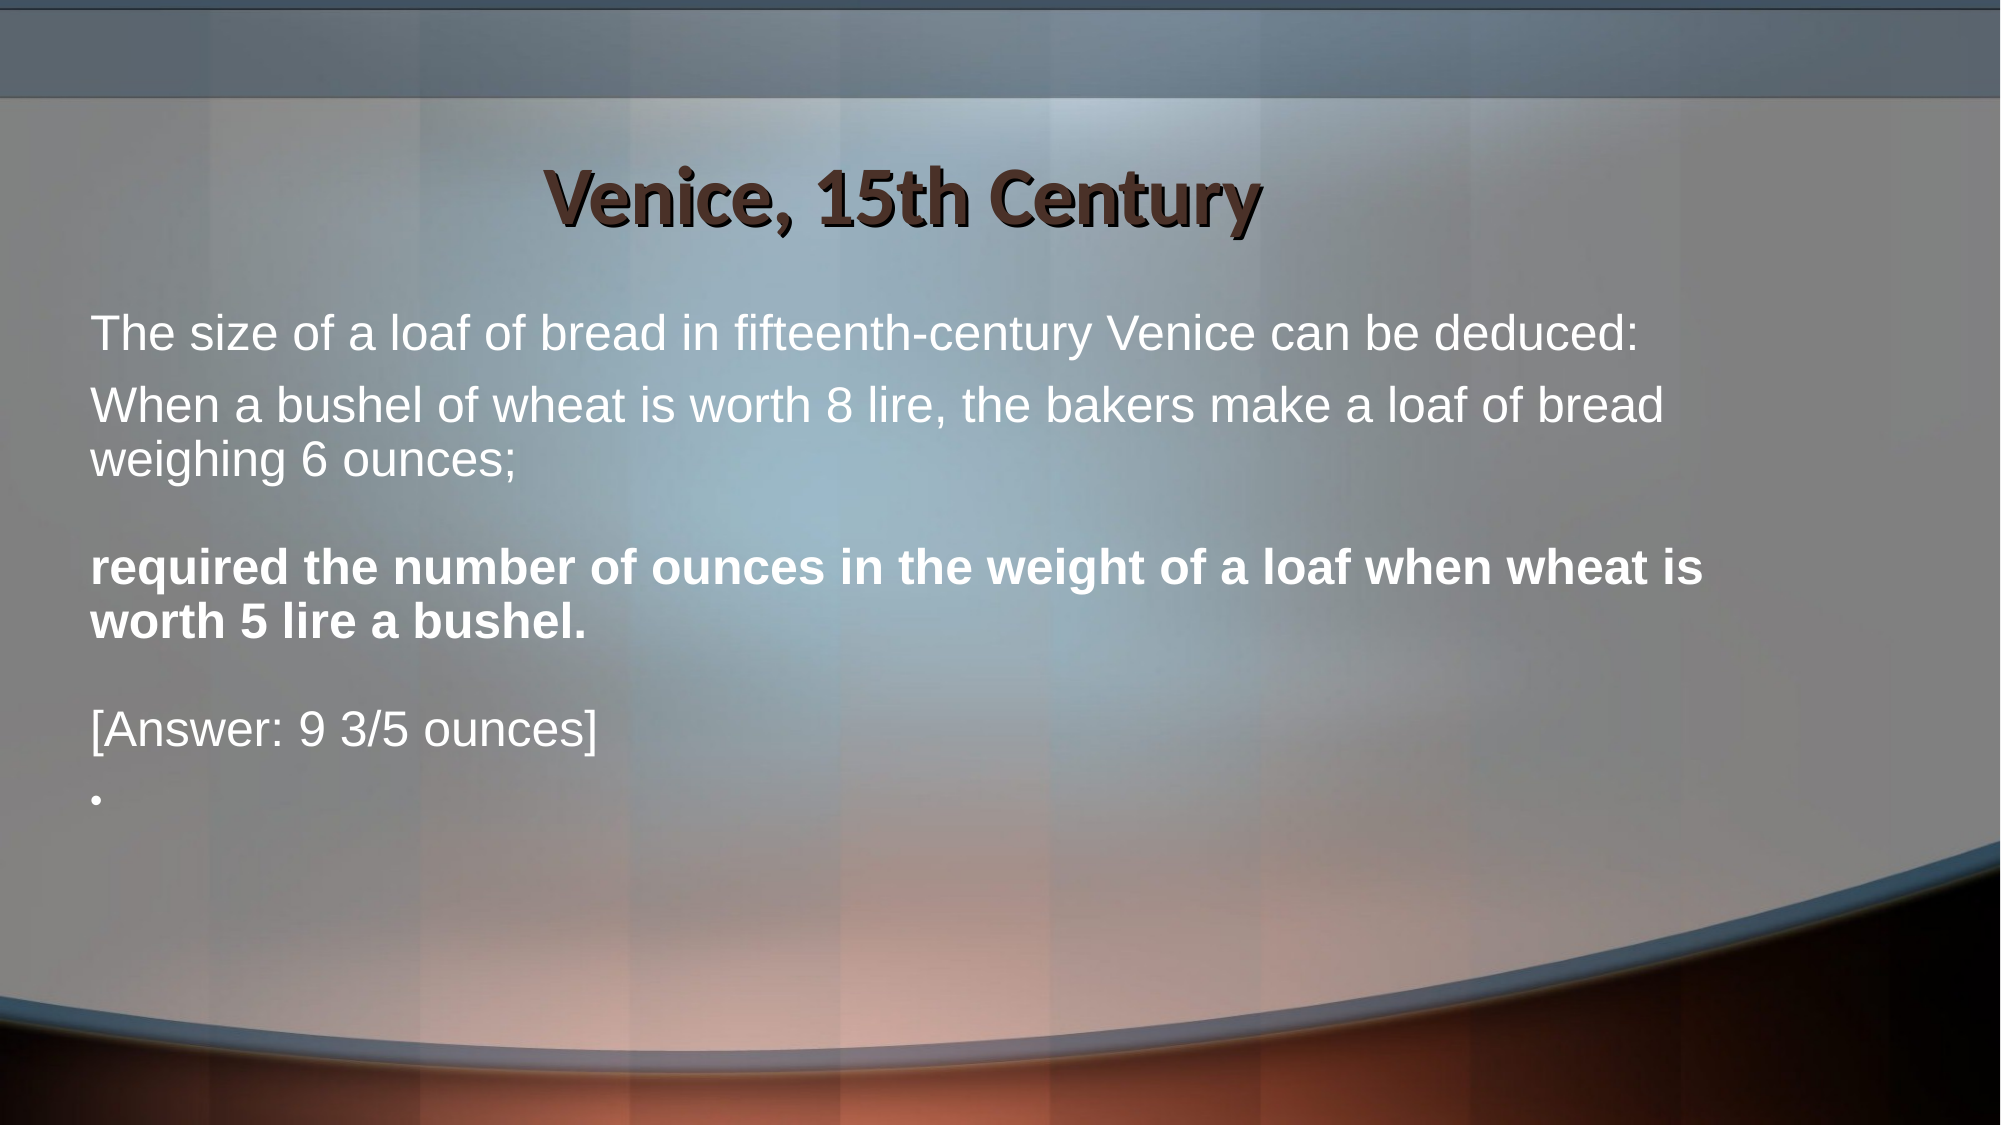

# Venice, 15th Century
The size of a loaf of bread in fifteenth-century Venice can be deduced:
When a bushel of wheat is worth 8 lire, the bakers make a loaf of bread weighing 6 ounces;
required the number of ounces in the weight of a loaf when wheat is worth 5 lire a bushel.
[Answer: 9 3/5 ounces]